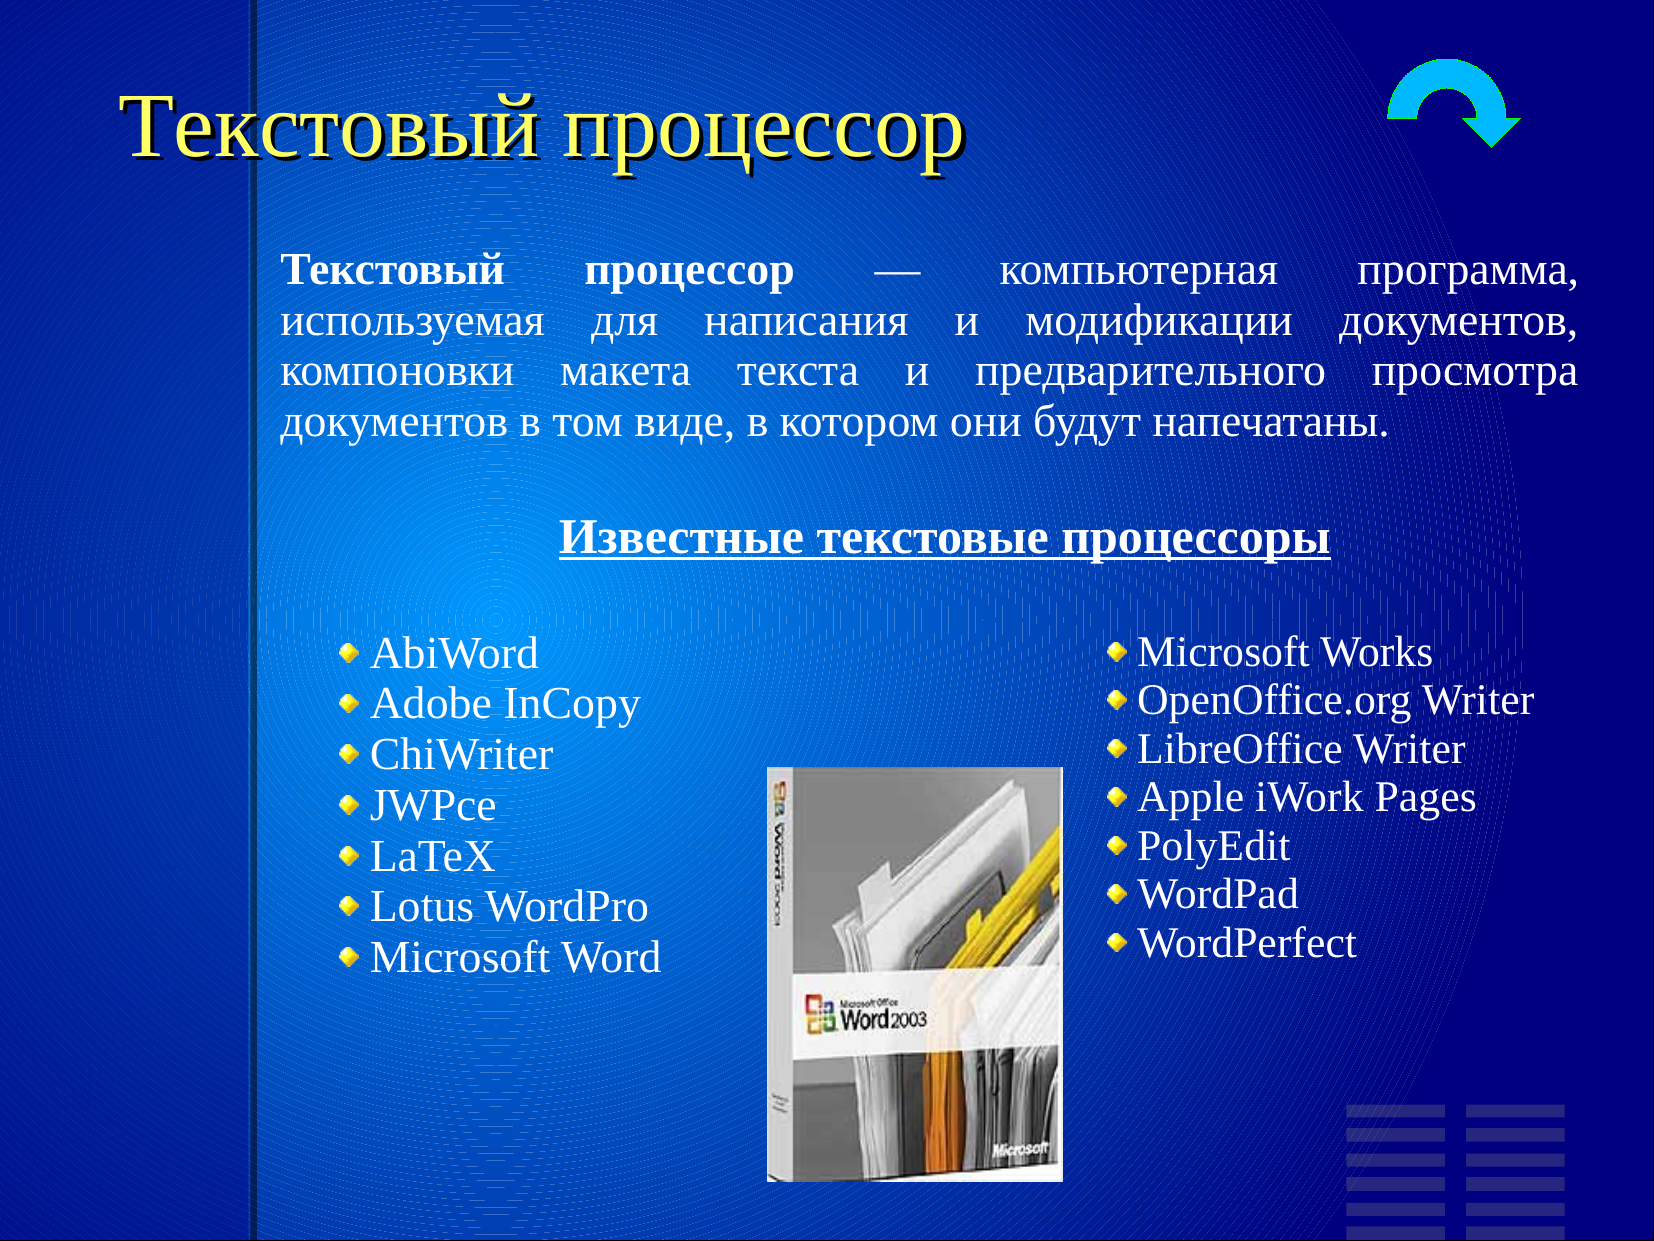

# Текстовый процессор
Текстовый процессор — компьютерная программа, используемая для написания и модификации документов, компоновки макета текста и предварительного просмотра документов в том виде, в котором они будут напечатаны.
Известные текстовые процессоры
 AbiWord
 Adobe InCopy
 ChiWriter
 JWPce
 LaTeX
 Lotus WordPro
 Microsoft Word
 Microsoft Works
 OpenOffice.org Writer
 LibreOffice Writer
 Apple iWork Pages
 PolyEdit
 WordPad
 WordPerfect